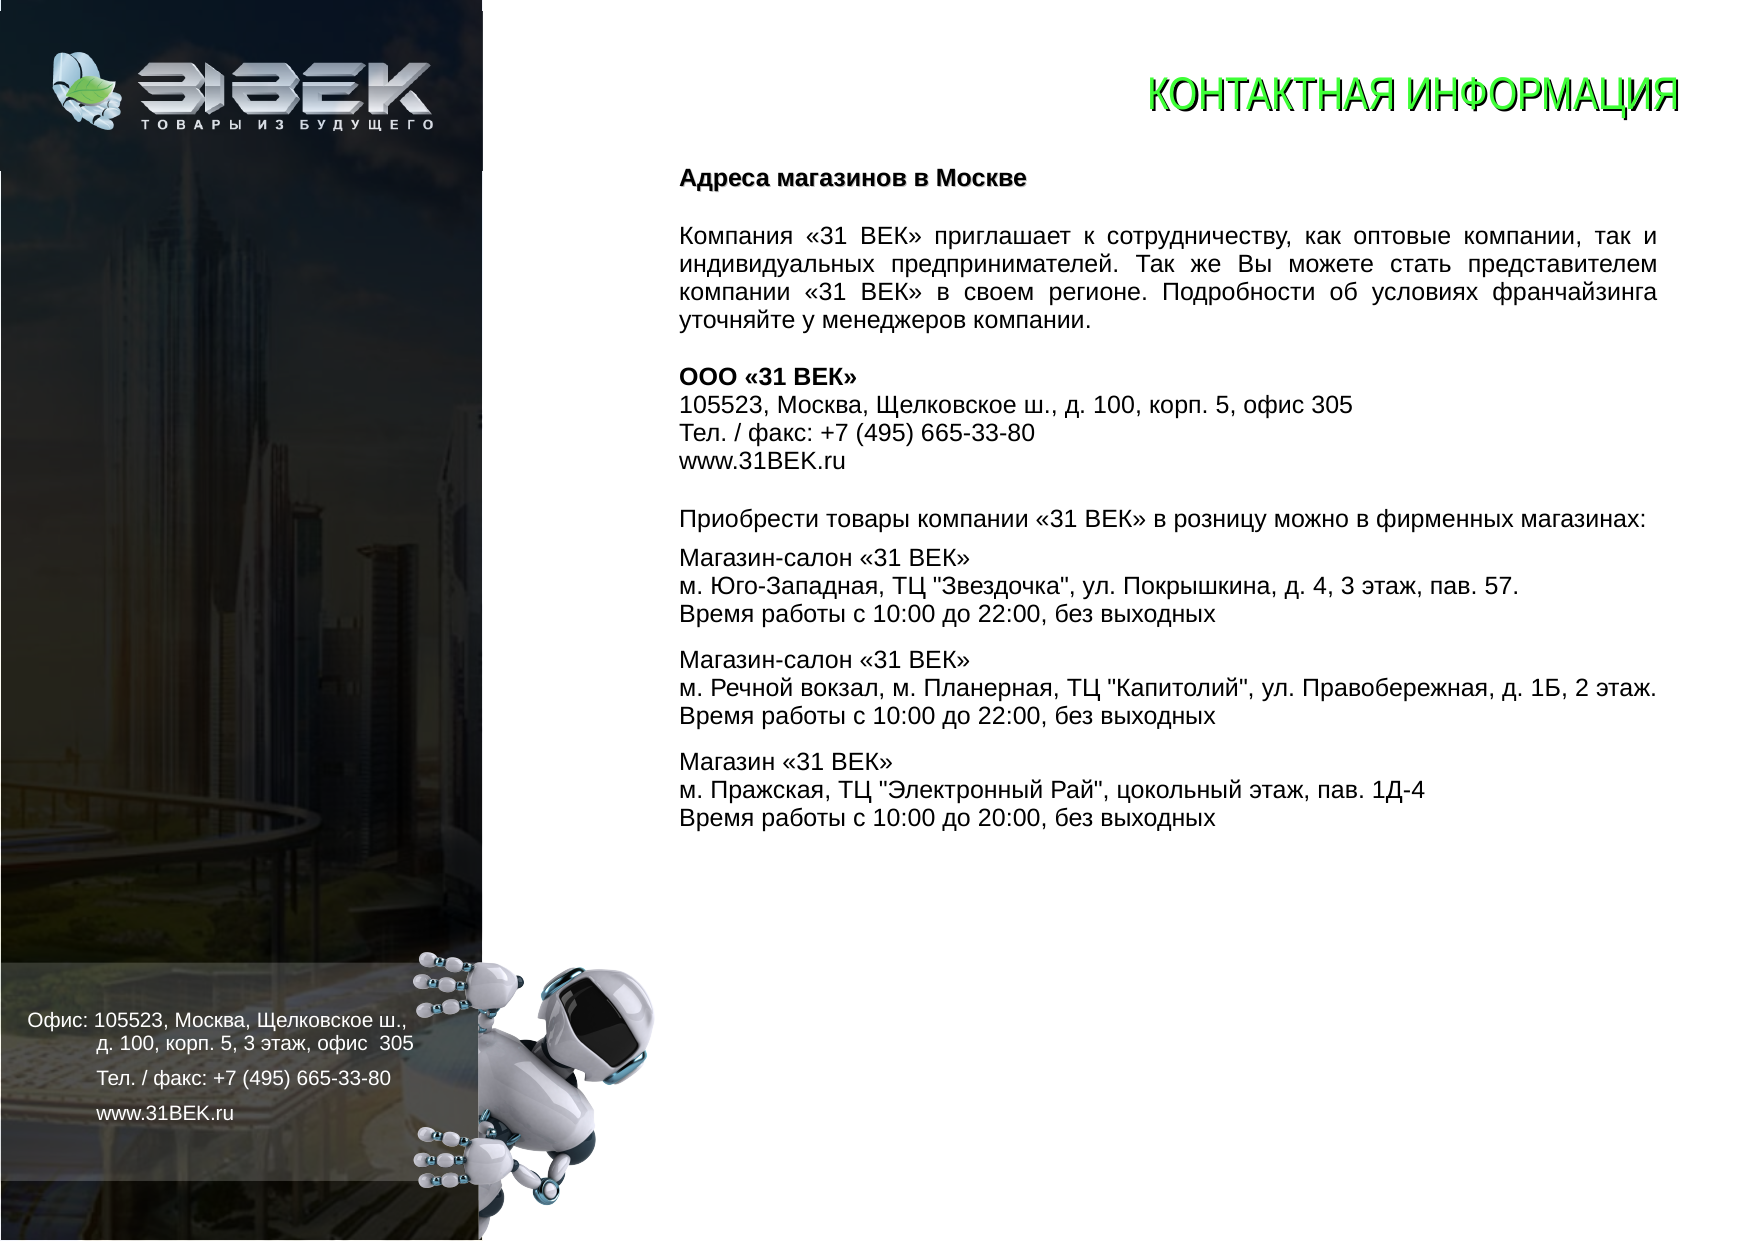

Офис: 105523, Москва, Щелковское ш.,
 д. 100, корп. 5, 3 этаж, офис 305
 Тел. / факс: +7 (495) 665-33-80
 www.31BEK.ru
КОНТАКТНАЯ ИНФОРМАЦИЯ
Адреса магазинов в Москве
Компания «31 ВЕК» приглашает к сотрудничеству, как оптовые компании, так и индивидуальных предпринимателей. Так же Вы можете стать представителем компании «31 ВЕК» в своем регионе. Подробности об условиях франчайзинга уточняйте у менеджеров компании.
ООО «31 ВЕК»
105523, Москва, Щелковское ш., д. 100, корп. 5, офис 305
Тел. / факс: +7 (495) 665-33-80
www.31BEK.ru
Приобрести товары компании «31 ВЕК» в розницу можно в фирменных магазинах:
Магазин-салон «31 ВЕК»
м. Юго-Западная, ТЦ "Звездочка", ул. Покрышкина, д. 4, 3 этаж, пав. 57.
Время работы с 10:00 до 22:00, без выходных
Магазин-салон «31 ВЕК»
м. Речной вокзал, м. Планерная, ТЦ "Капитолий", ул. Правобережная, д. 1Б, 2 этаж.
Время работы с 10:00 до 22:00, без выходных
Магазин «31 ВЕК»
м. Пражская, ТЦ "Электронный Рай", цокольный этаж, пав. 1Д-4
Время работы с 10:00 до 20:00, без выходных